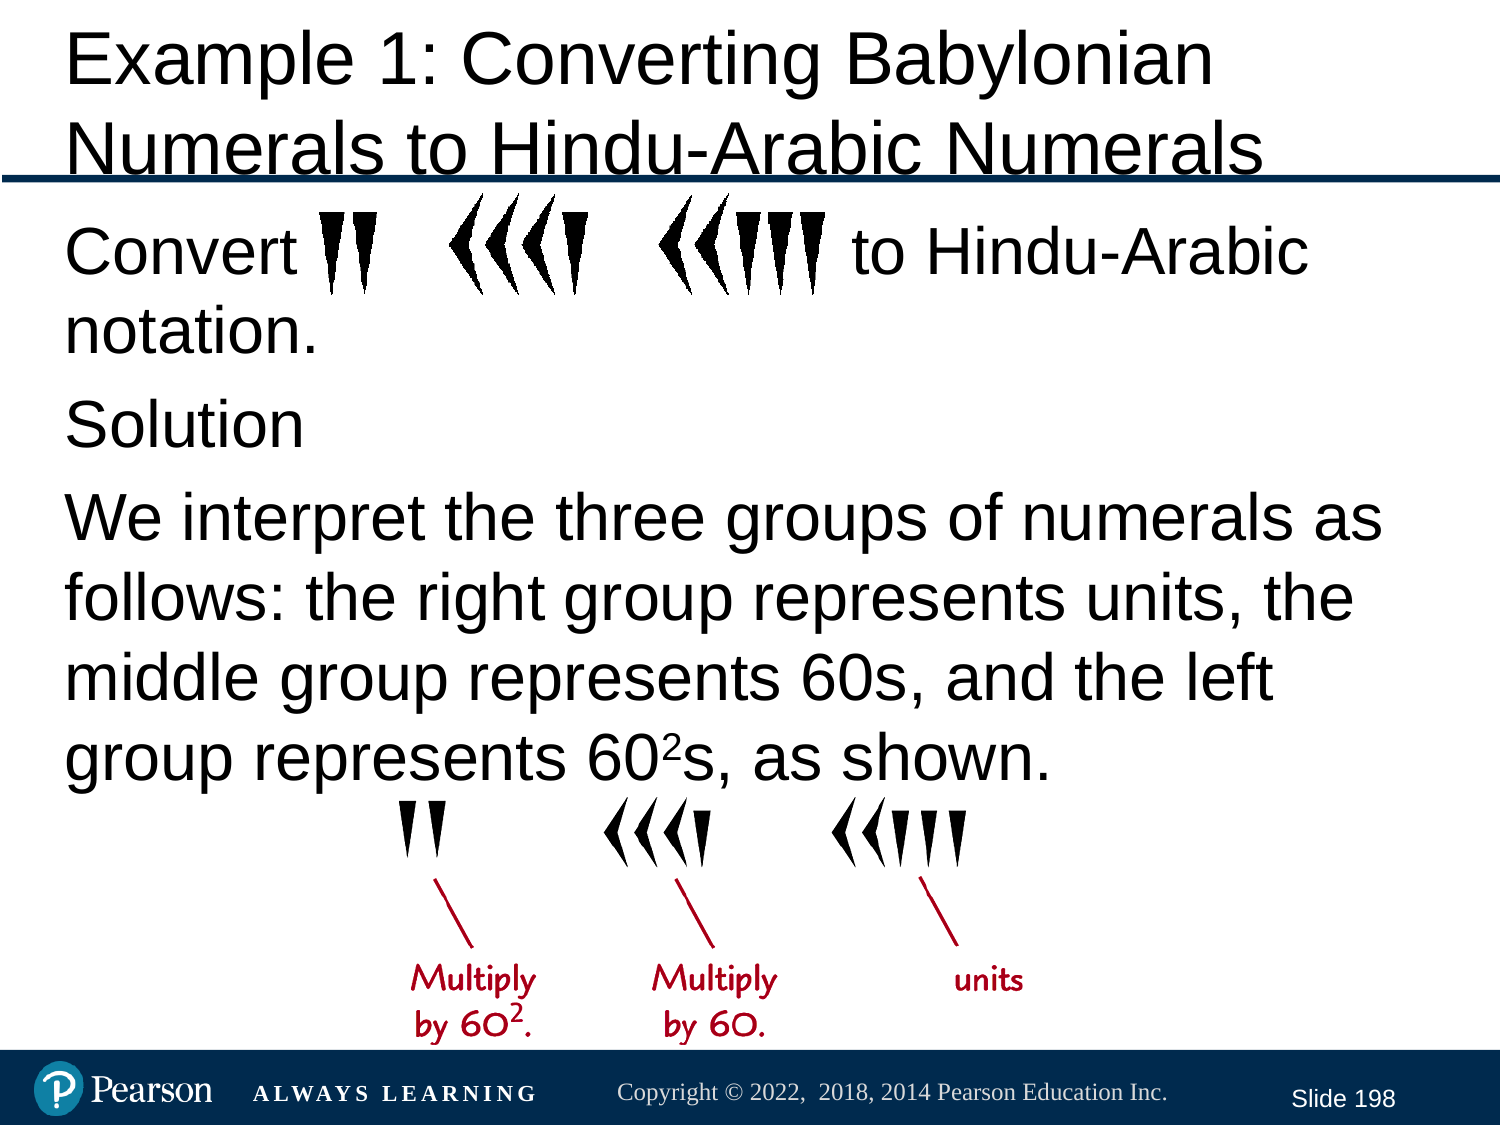

# Example 1: Converting Babylonian Numerals to Hindu-Arabic Numerals
Convert to Hindu-Arabic notation.
Solution
We interpret the three groups of numerals as follows: the right group represents units, the middle group represents 60s, and the left group represents 602s, as shown.